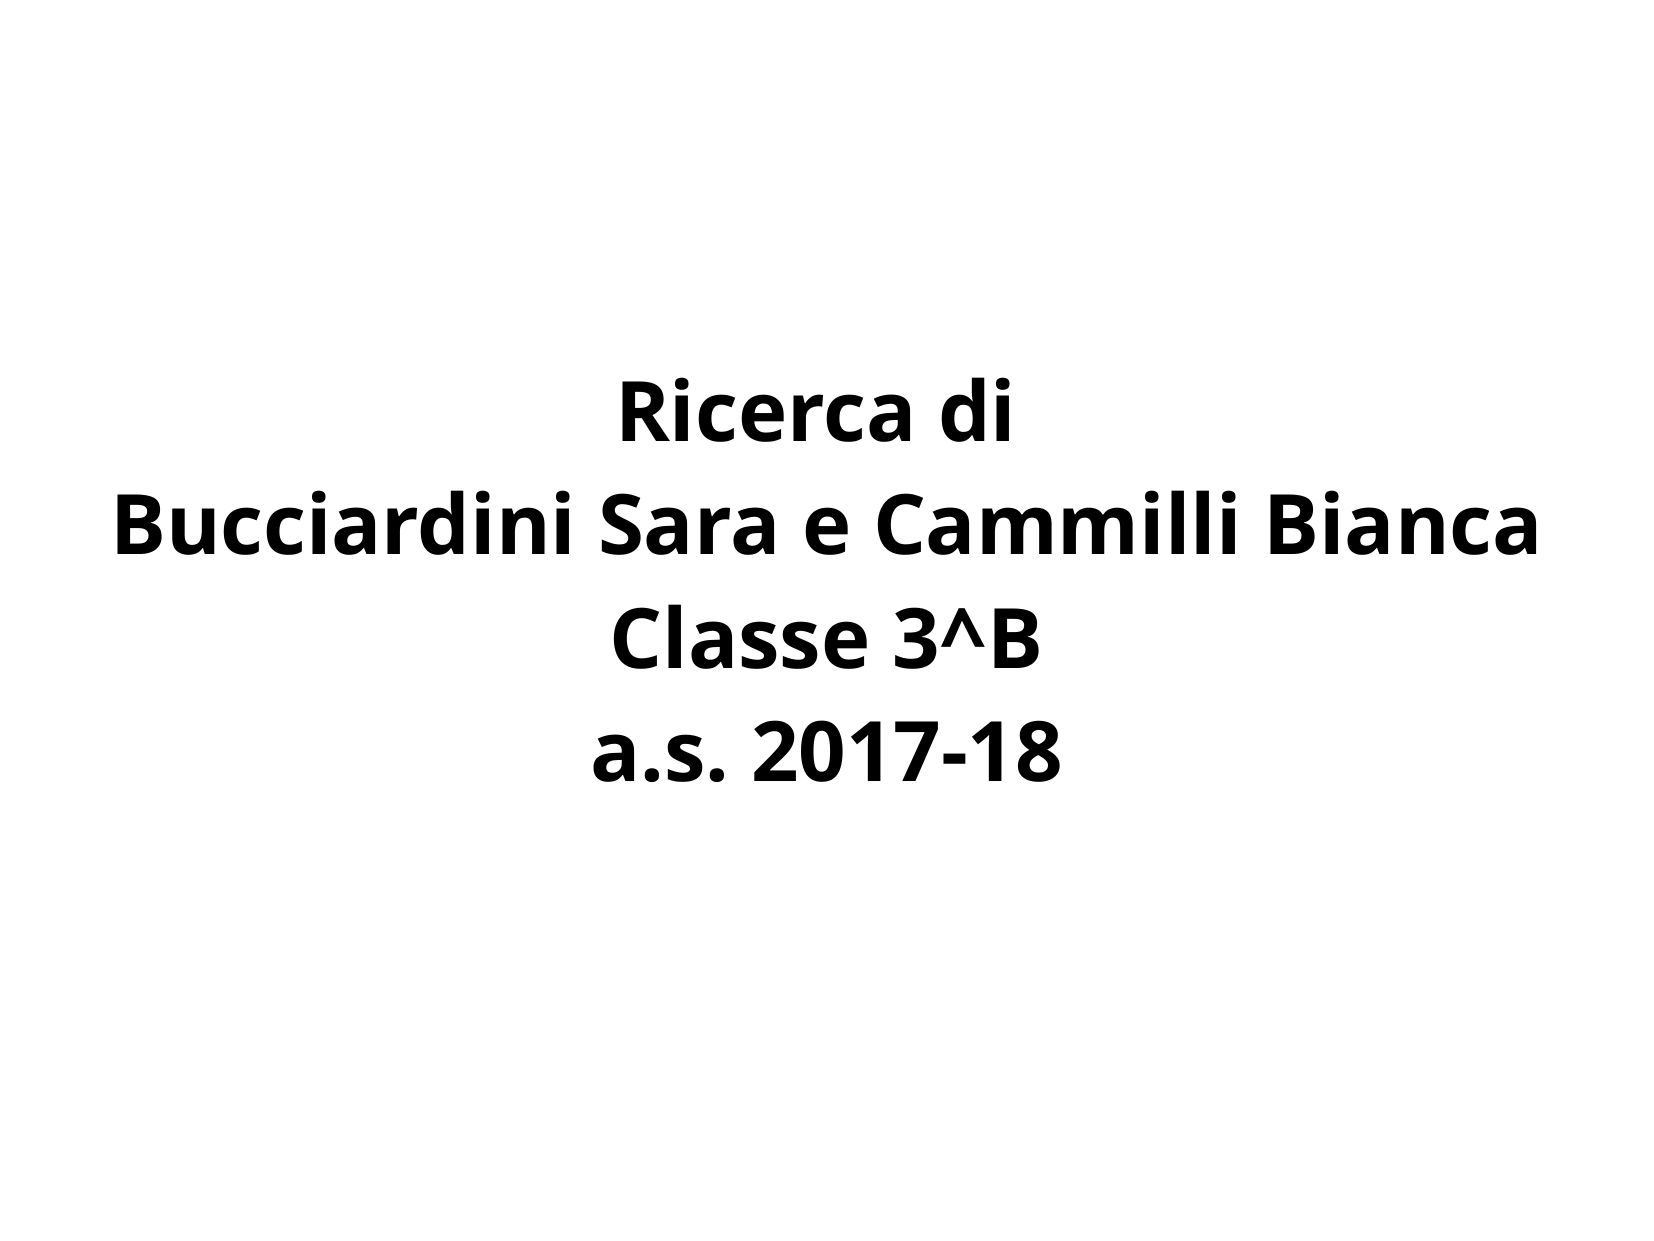

# Ricerca di
Bucciardini Sara e Cammilli Bianca
Classe 3^B
a.s. 2017-18